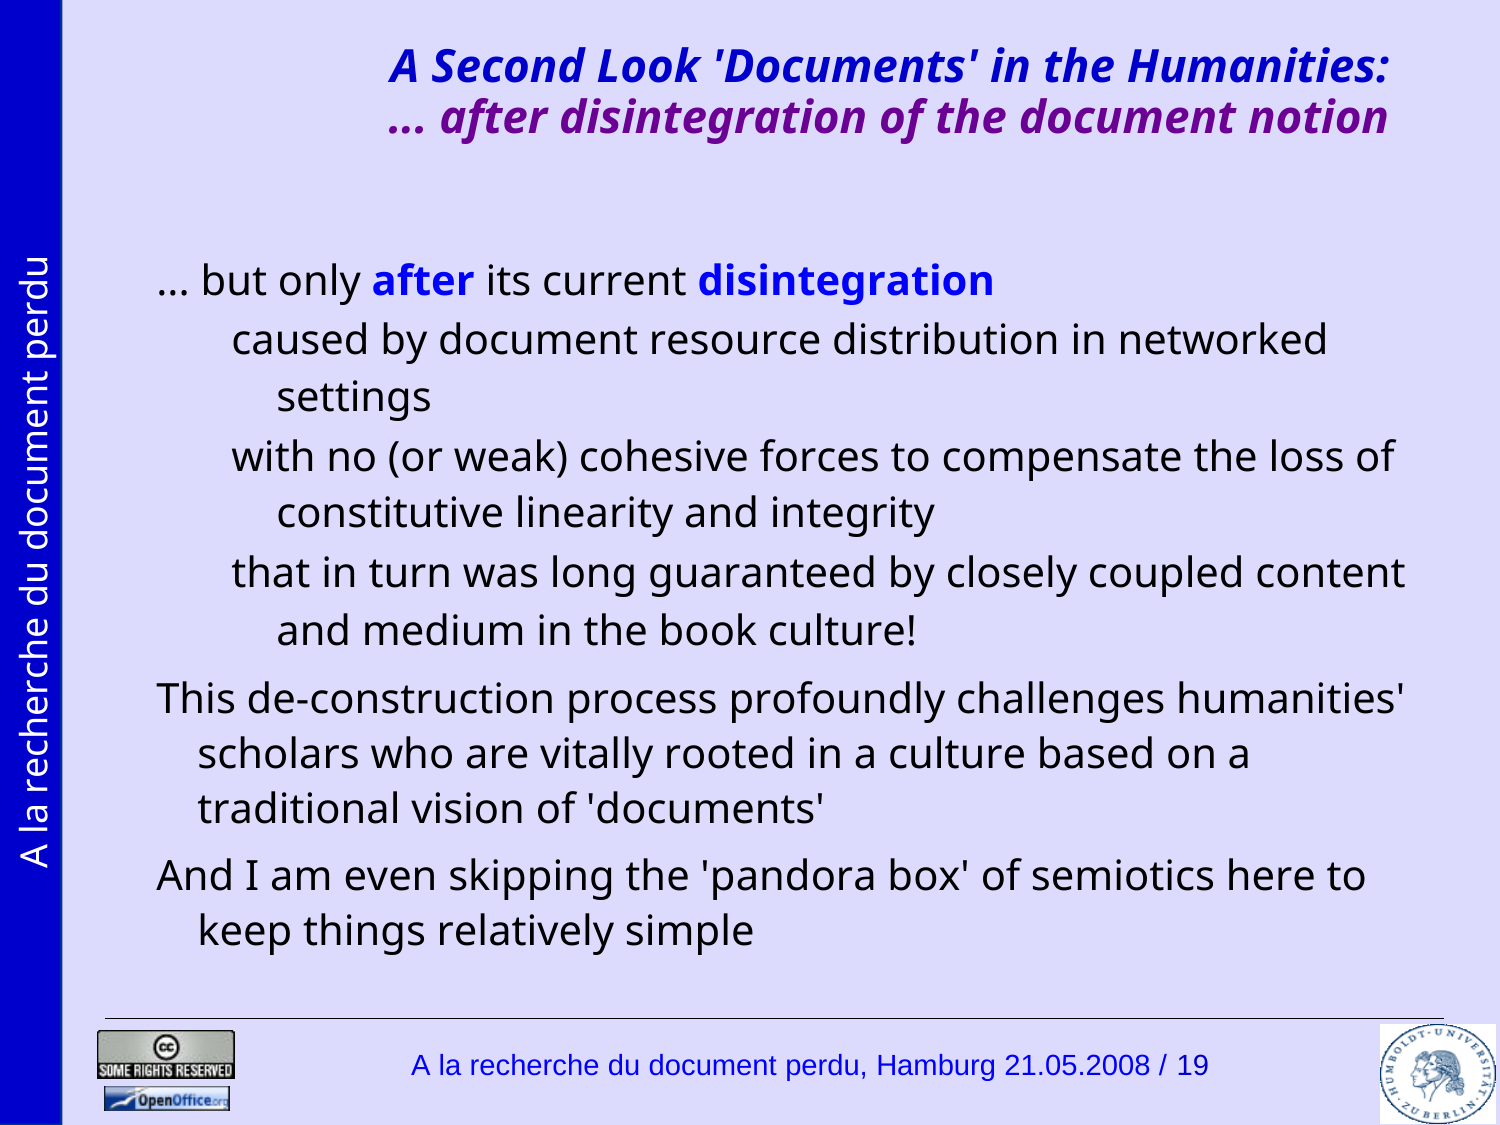

# A Second Look 'Documents' in the Humanities: ... after disintegration of the document notion
... but only after its current disintegration
caused by document resource distribution in networked settings
with no (or weak) cohesive forces to compensate the loss of constitutive linearity and integrity
that in turn was long guaranteed by closely coupled content and medium in the book culture!
This de-construction process profoundly challenges humanities' scholars who are vitally rooted in a culture based on a traditional vision of 'documents'
And I am even skipping the 'pandora box' of semiotics here to keep things relatively simple